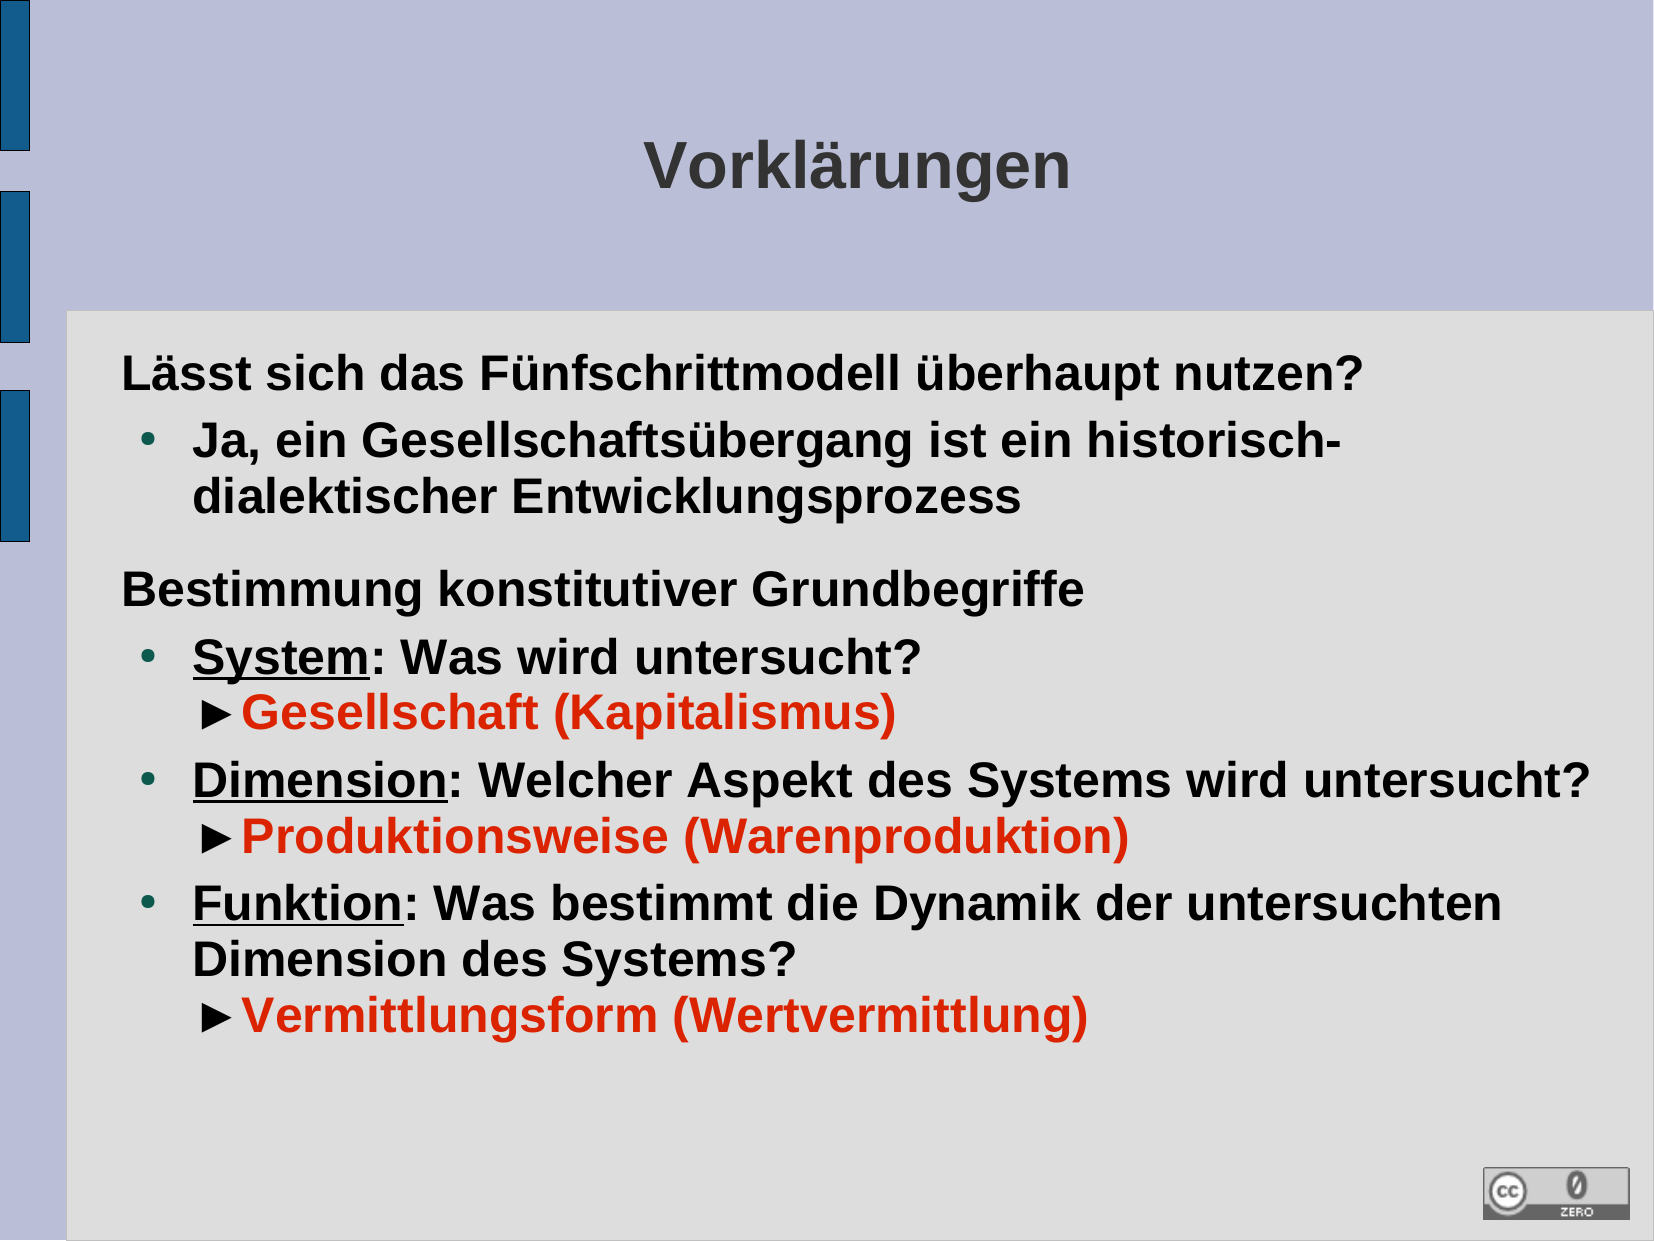

# Vorklärungen
Lässt sich das Fünfschrittmodell überhaupt nutzen?
Ja, ein Gesellschaftsübergang ist ein historisch-dialektischer Entwicklungsprozess
Bestimmung konstitutiver Grundbegriffe
System: Was wird untersucht?
►Gesellschaft (Kapitalismus)
Dimension: Welcher Aspekt des Systems wird untersucht?
►Produktionsweise (Warenproduktion)
Funktion: Was bestimmt die Dynamik der untersuchten Dimension des Systems?
►Vermittlungsform (Wertvermittlung)